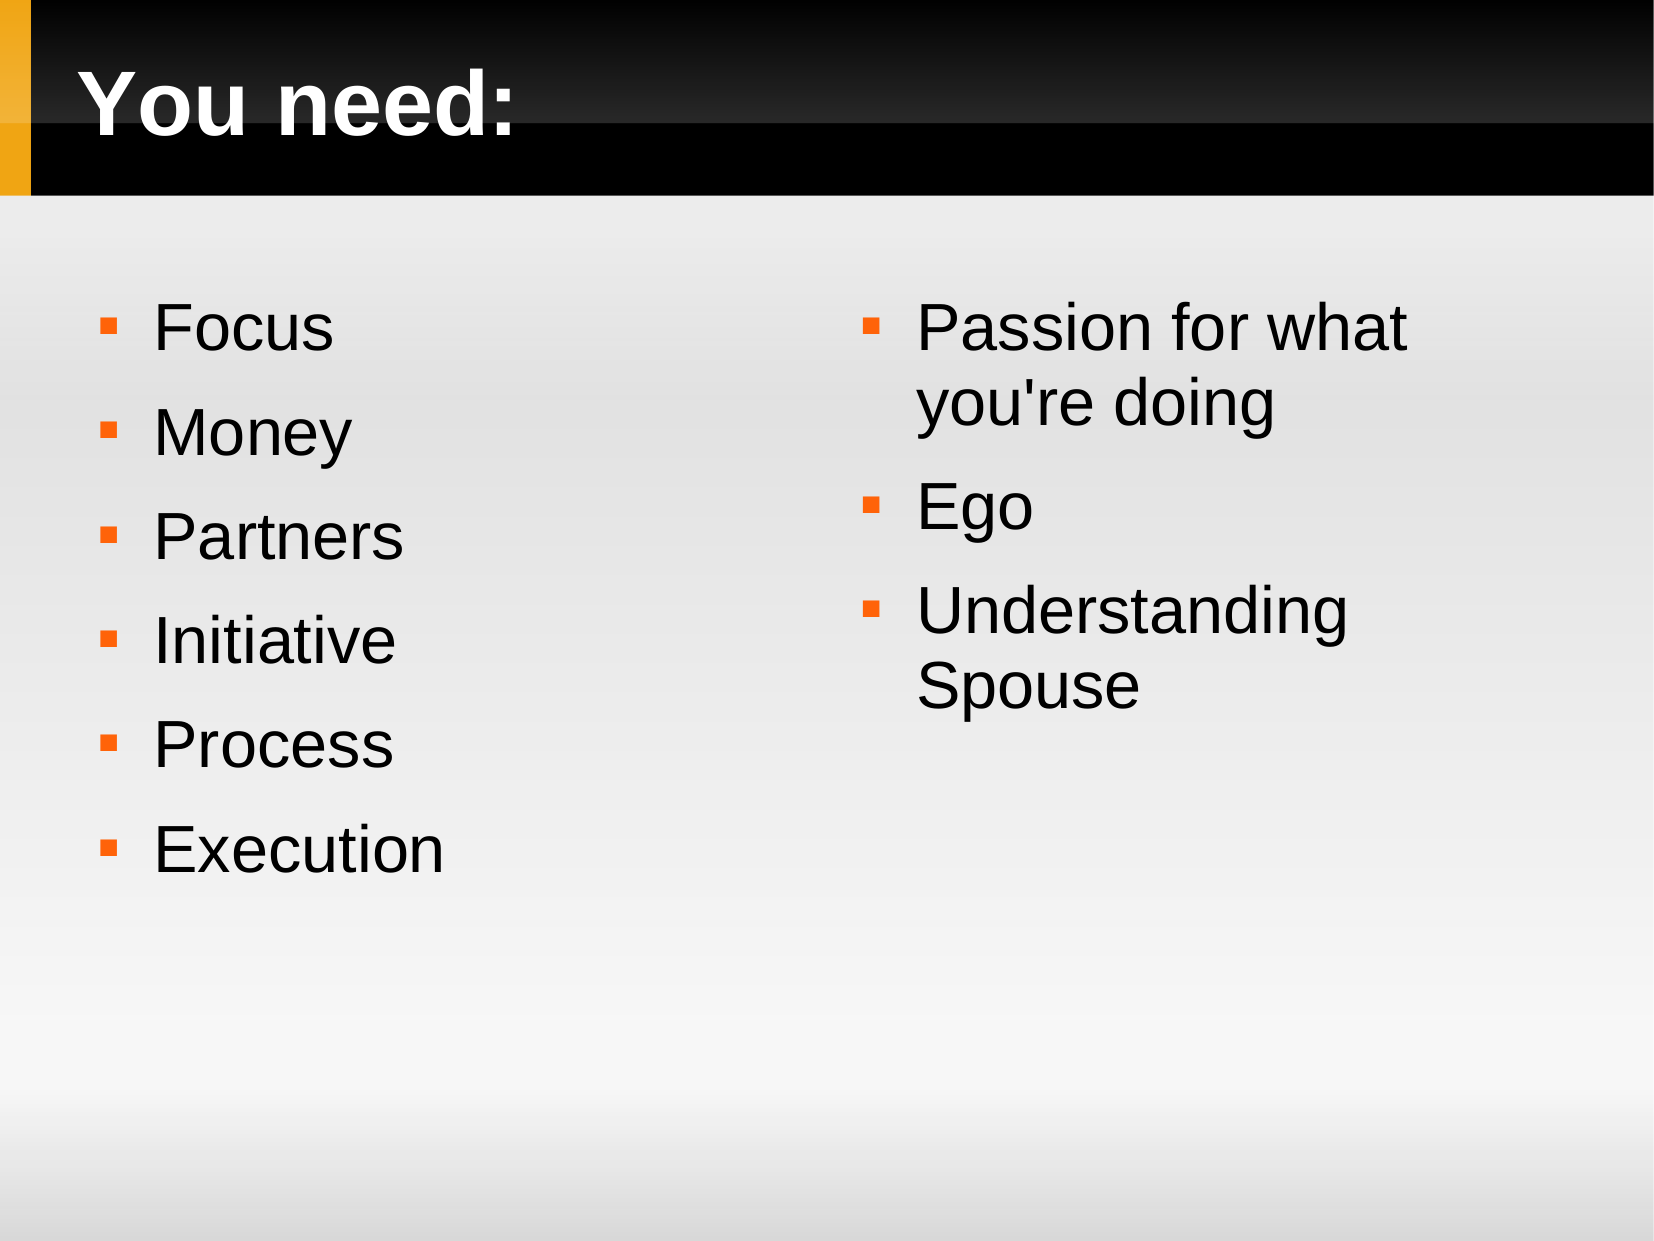

# You need:
Focus
Money
Partners
Initiative
Process
Execution
Passion for what you're doing
Ego
Understanding Spouse